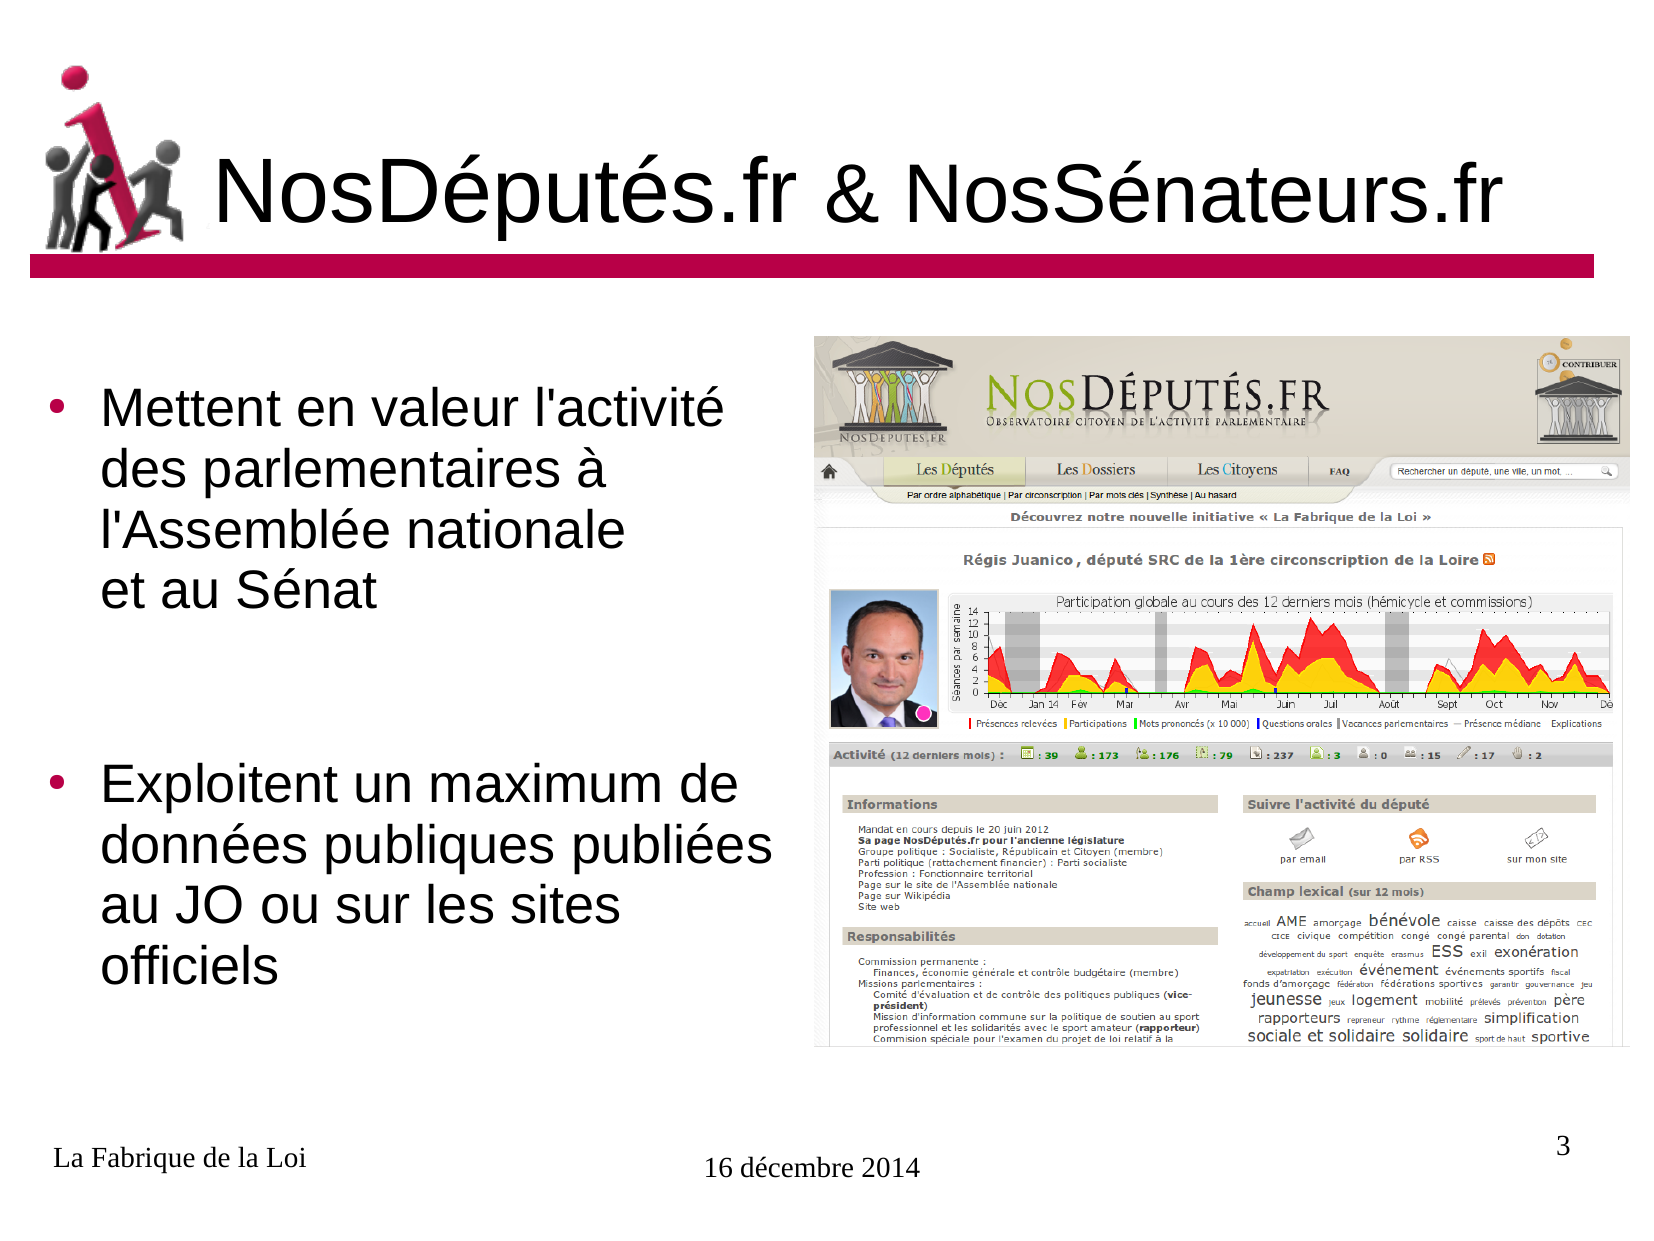

# NosDéputés.fr & NosSénateurs.fr
Mettent en valeur l'activité
des parlementaires à l'Assemblée nationale
et au Sénat
Exploitent un maximum de données publiques publiées au JO ou sur les sites
officiels
3